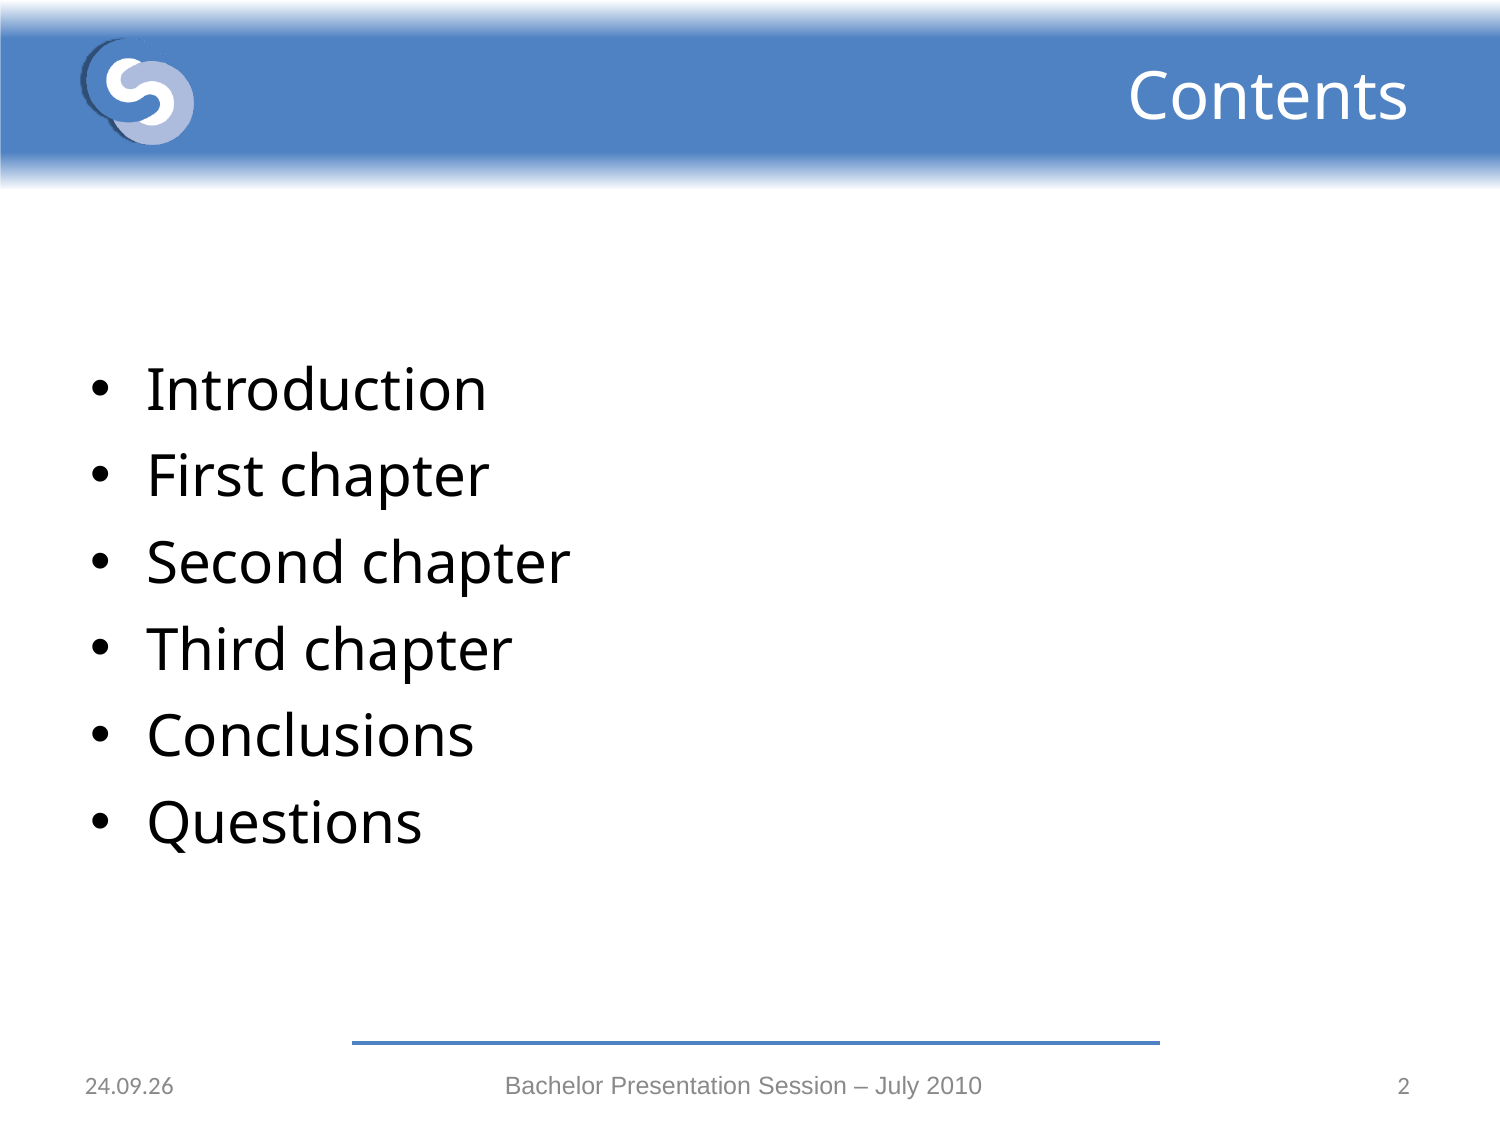

# Contents
Introduction
First chapter
Second chapter
Third chapter
Conclusions
Questions
Bachelor Presentation Session – July 2010